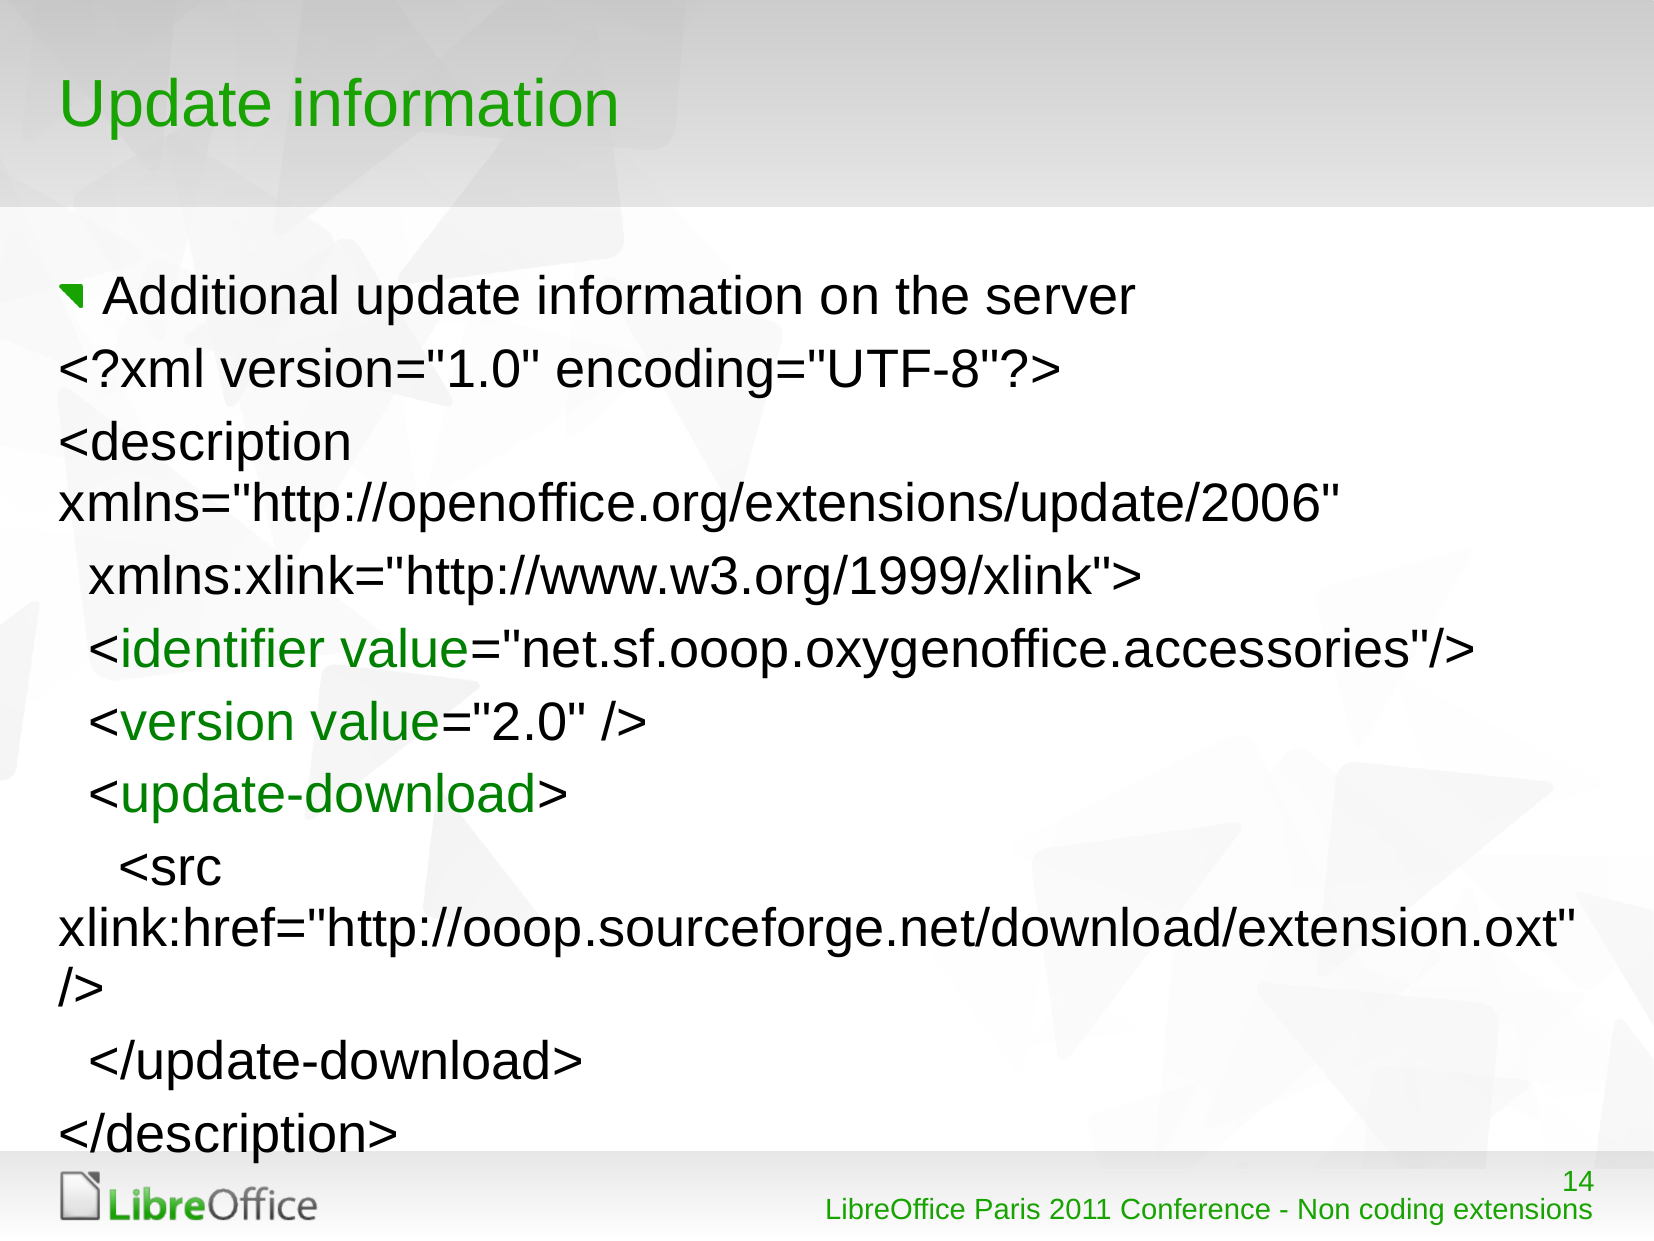

# Update information
Additional update information on the server
<?xml version="1.0" encoding="UTF-8"?>
<description xmlns="http://openoffice.org/extensions/update/2006"
 xmlns:xlink="http://www.w3.org/1999/xlink">
 <identifier value="net.sf.ooop.oxygenoffice.accessories"/>
 <version value="2.0" />
 <update-download>
 <src xlink:href="http://ooop.sourceforge.net/download/extension.oxt" />
 </update-download>
</description>
14
LibreOffice Paris 2011 Conference - Non coding extensions